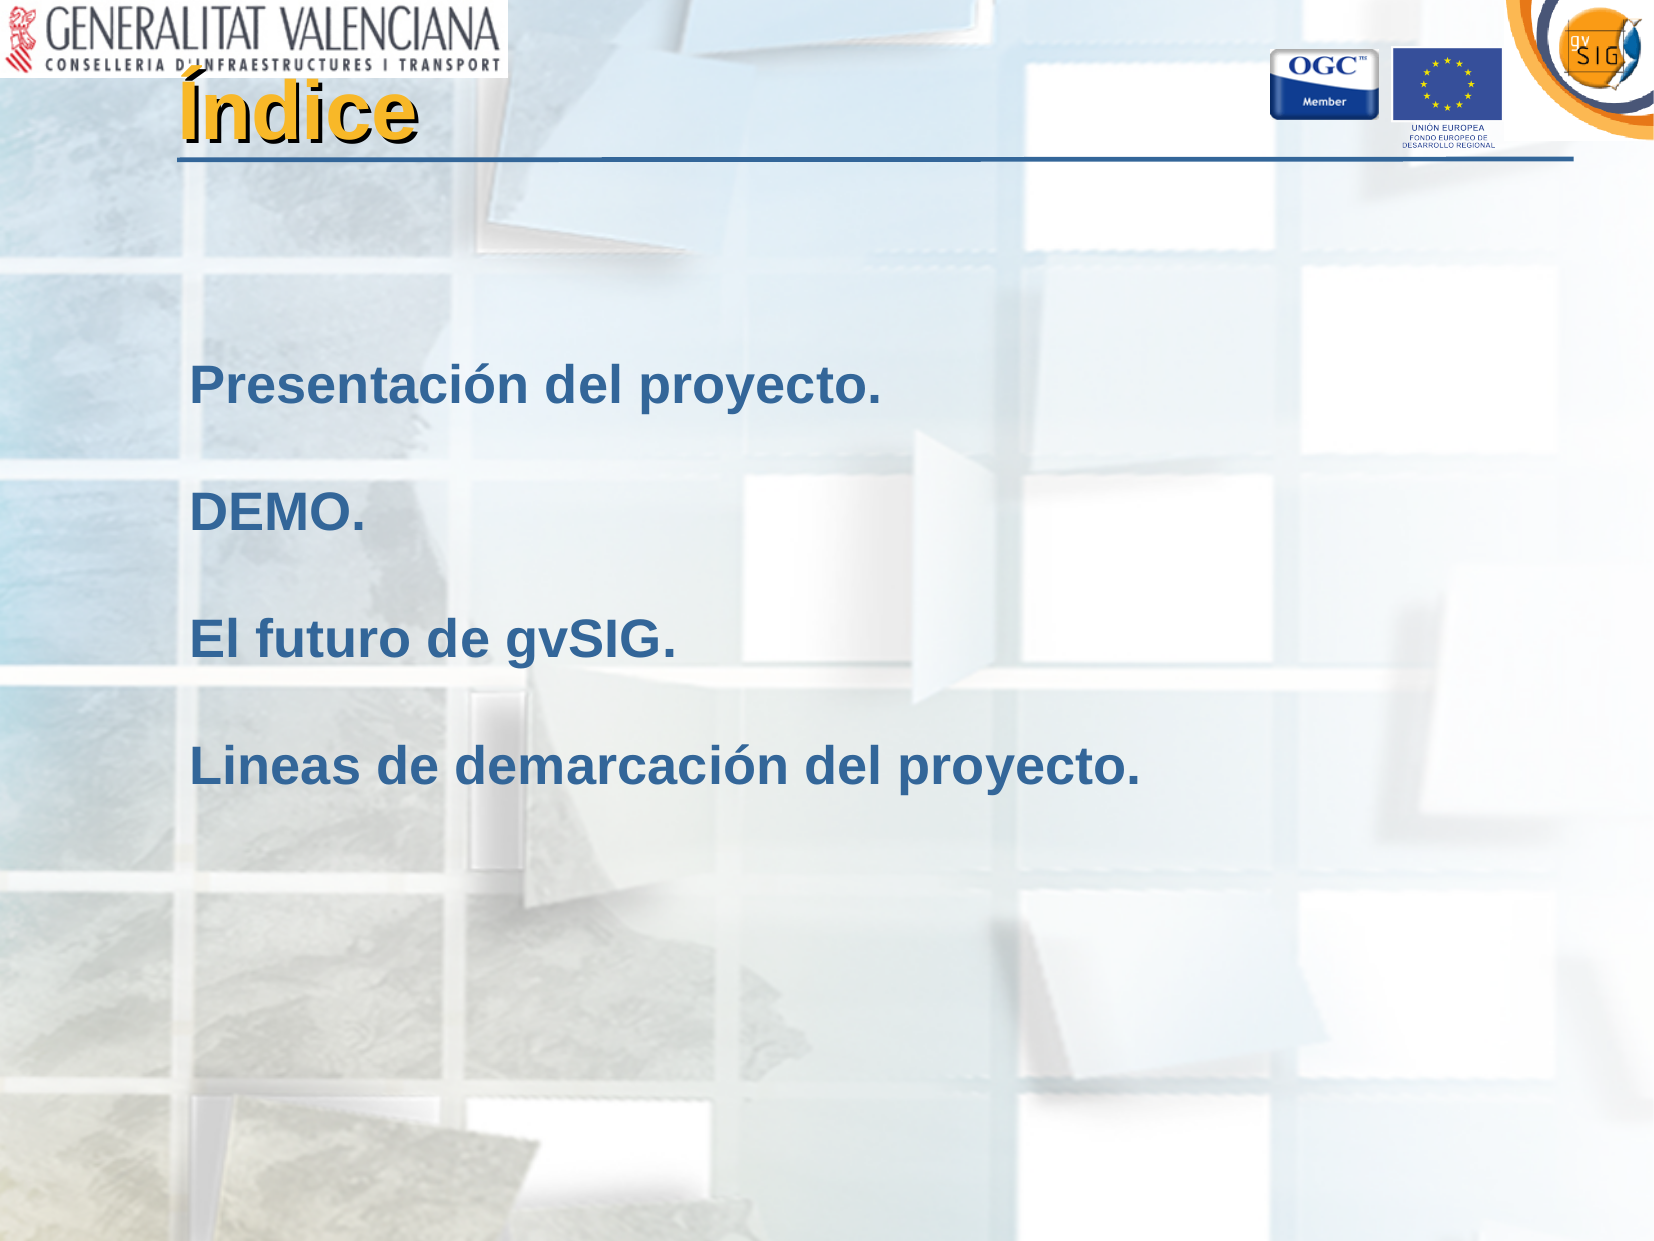

# Índice
 Presentación del proyecto.
 DEMO.
 El futuro de gvSIG.
 Lineas de demarcación del proyecto.